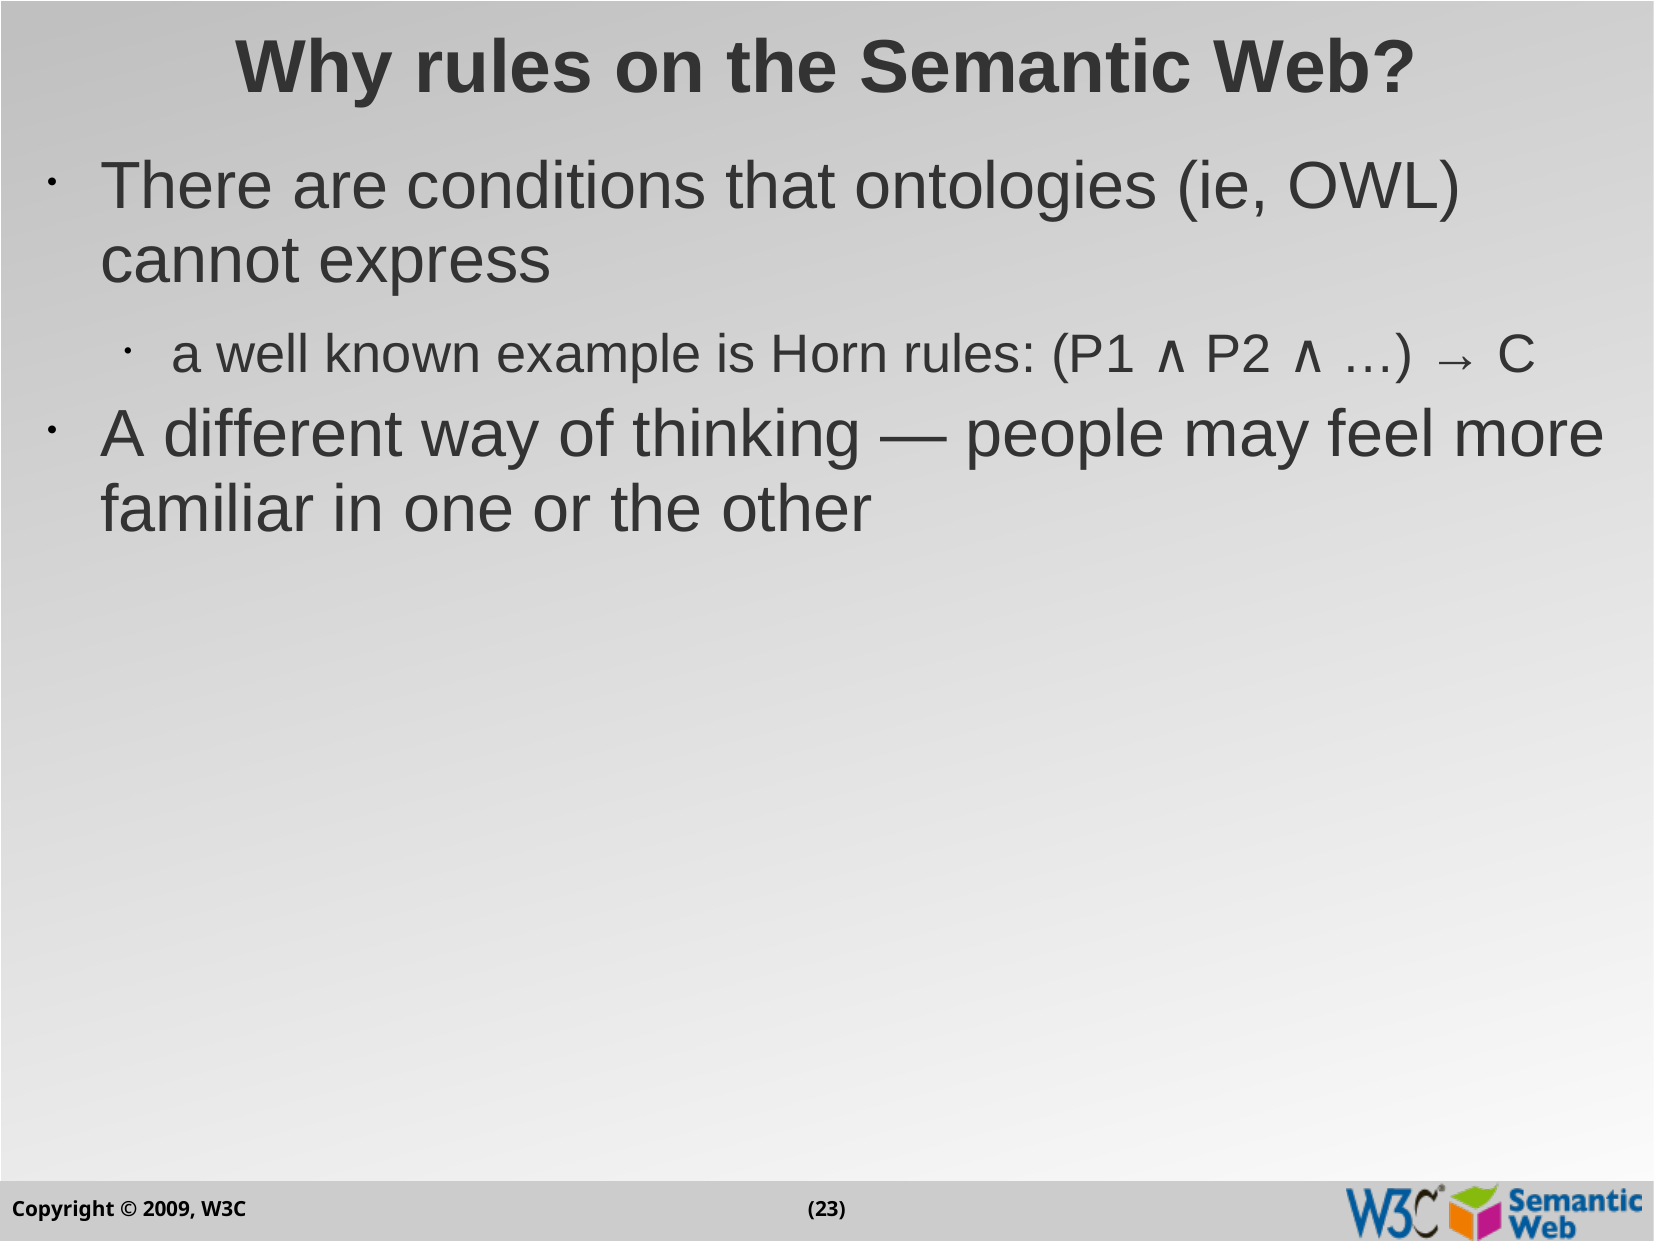

# Why rules on the Semantic Web?
There are conditions that ontologies (ie, OWL) cannot express
a well known example is Horn rules: (P1 ∧ P2 ∧ …) → C
A different way of thinking — people may feel more familiar in one or the other